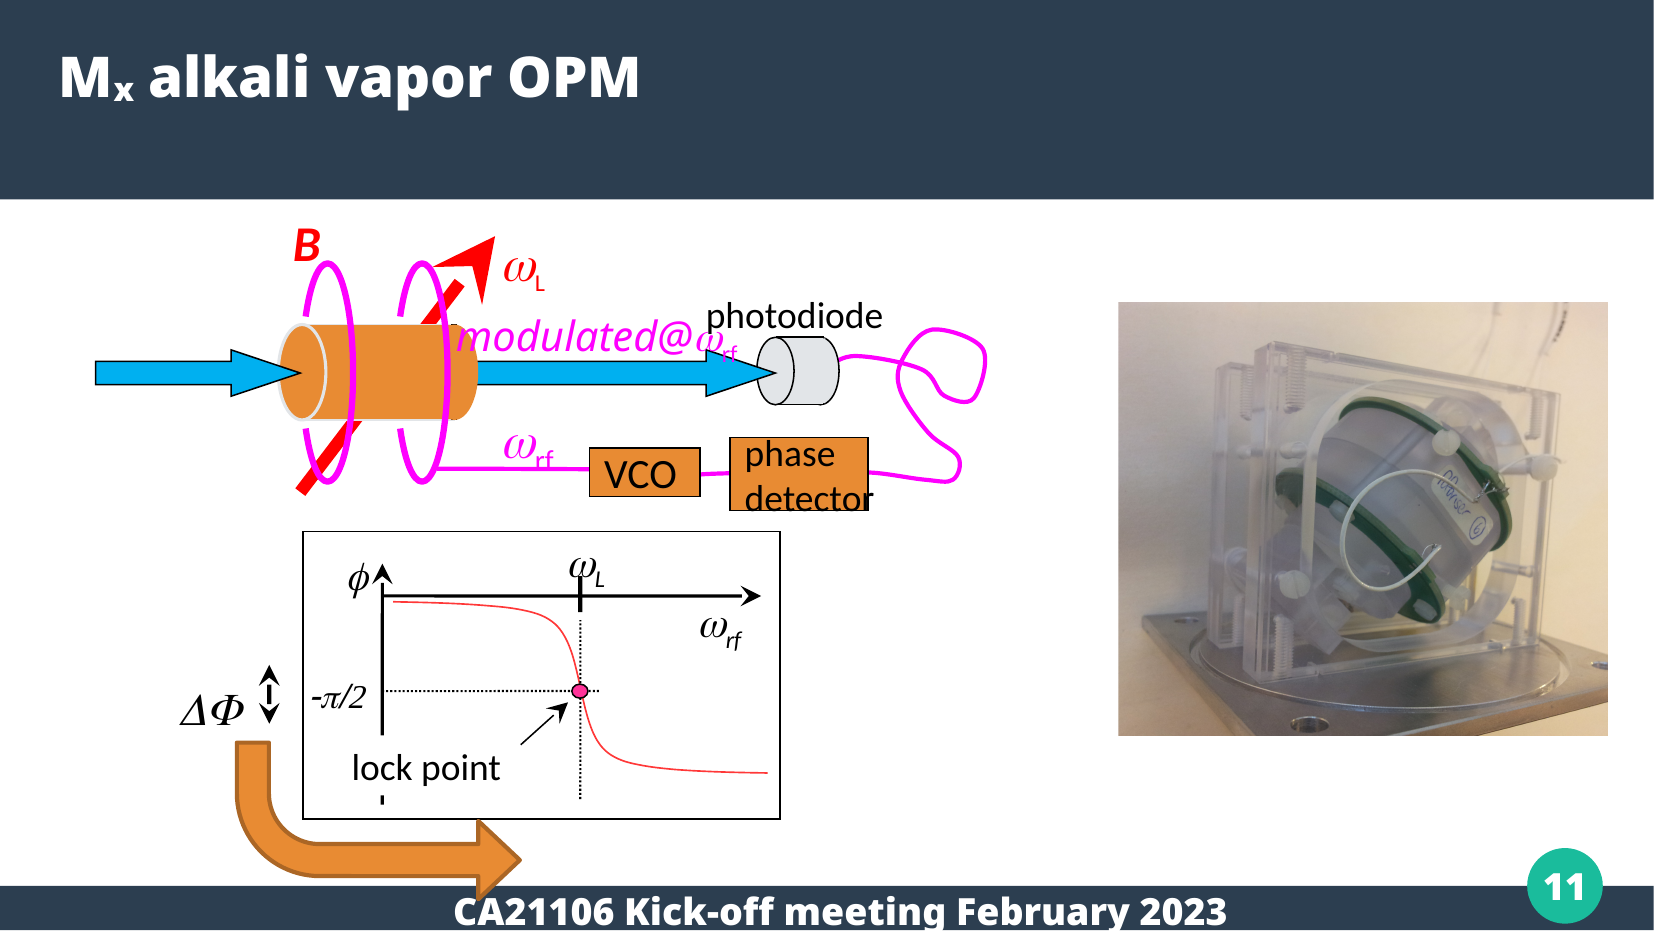

# Mx alkali vapor OPM
B
wL
photodiode
modulated@wrf
wrf
phase
detector
VCO
wL
f
wrf
-p/2
lock point
DF
CA21106 Kick-off meeting February 2023
DB